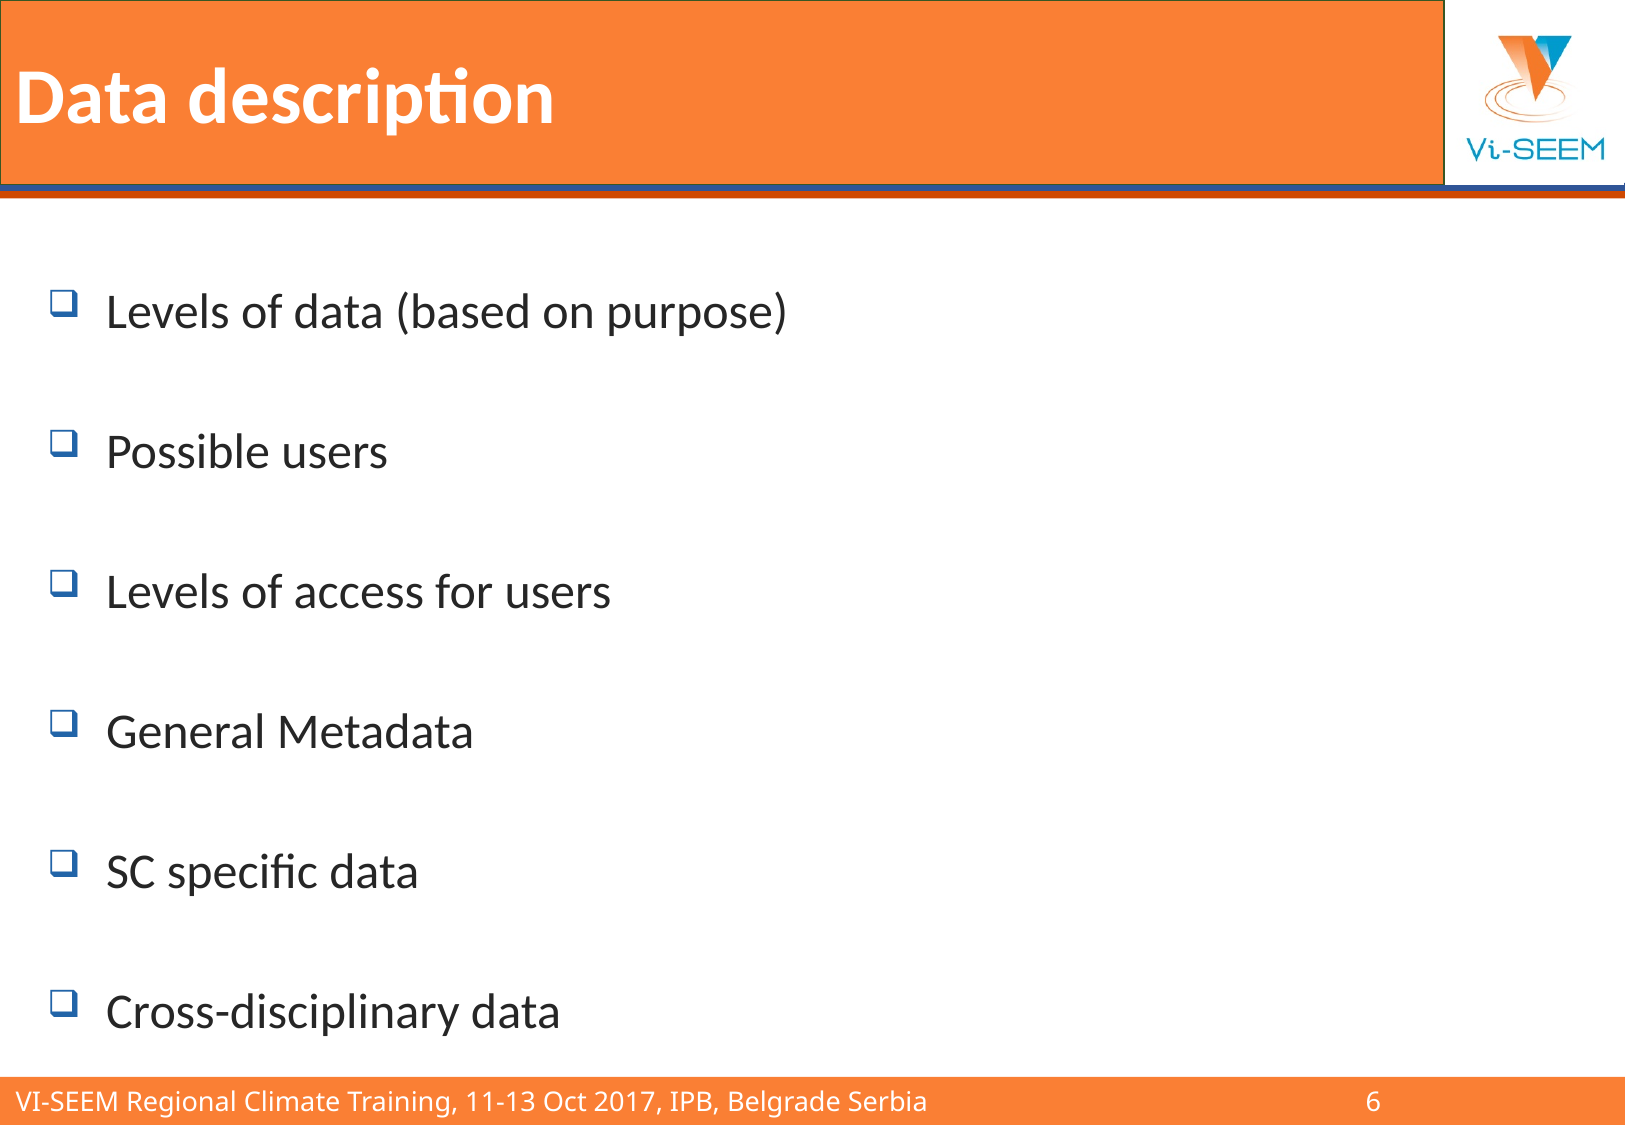

# Data description
Levels of data (based on purpose)
Possible users
Levels of access for users
General Metadata
SC specific data
Cross-disciplinary data
VI-SEEM Regional Climate Training, 11-13 Oct 2017, IPB, Belgrade Serbia